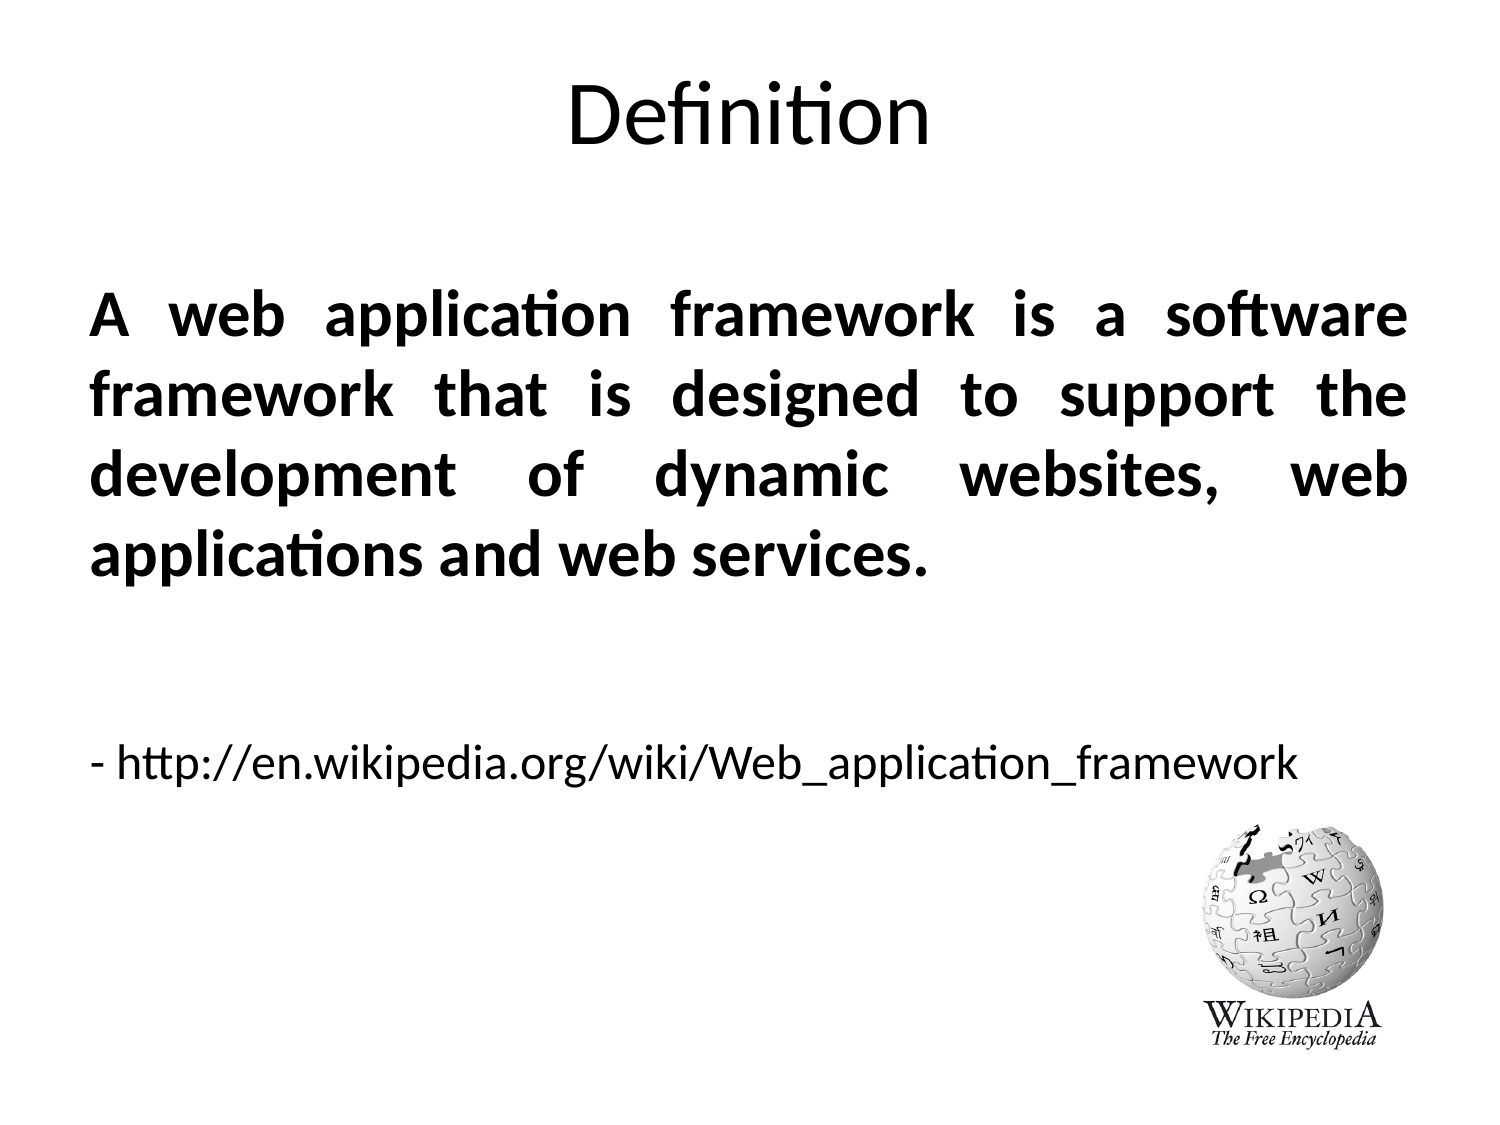

# Definition
A web application framework is a software framework that is designed to support the development of dynamic websites, web applications and web services.
- http://en.wikipedia.org/wiki/Web_application_framework